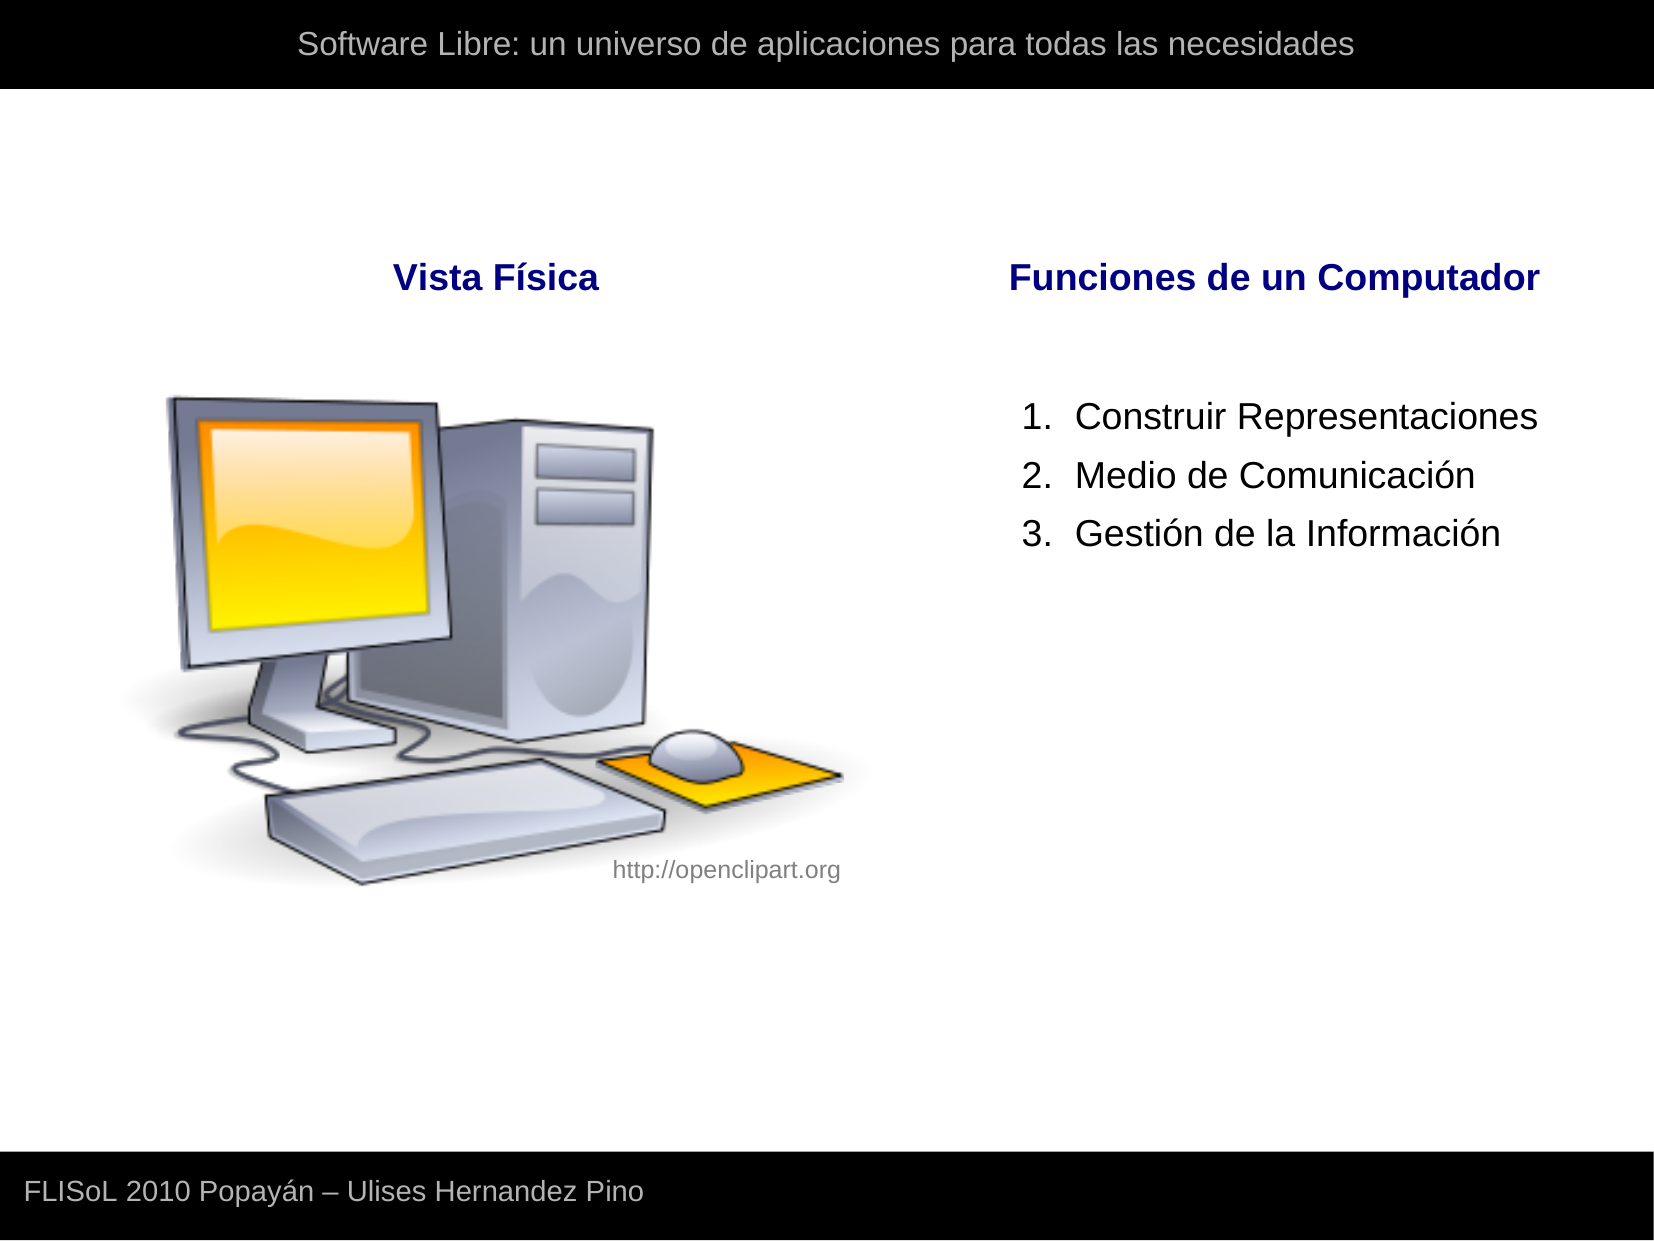

Vista Física
Funciones de un Computador
# Construir Representaciones
Medio de Comunicación
Gestión de la Información
 http://openclipart.org